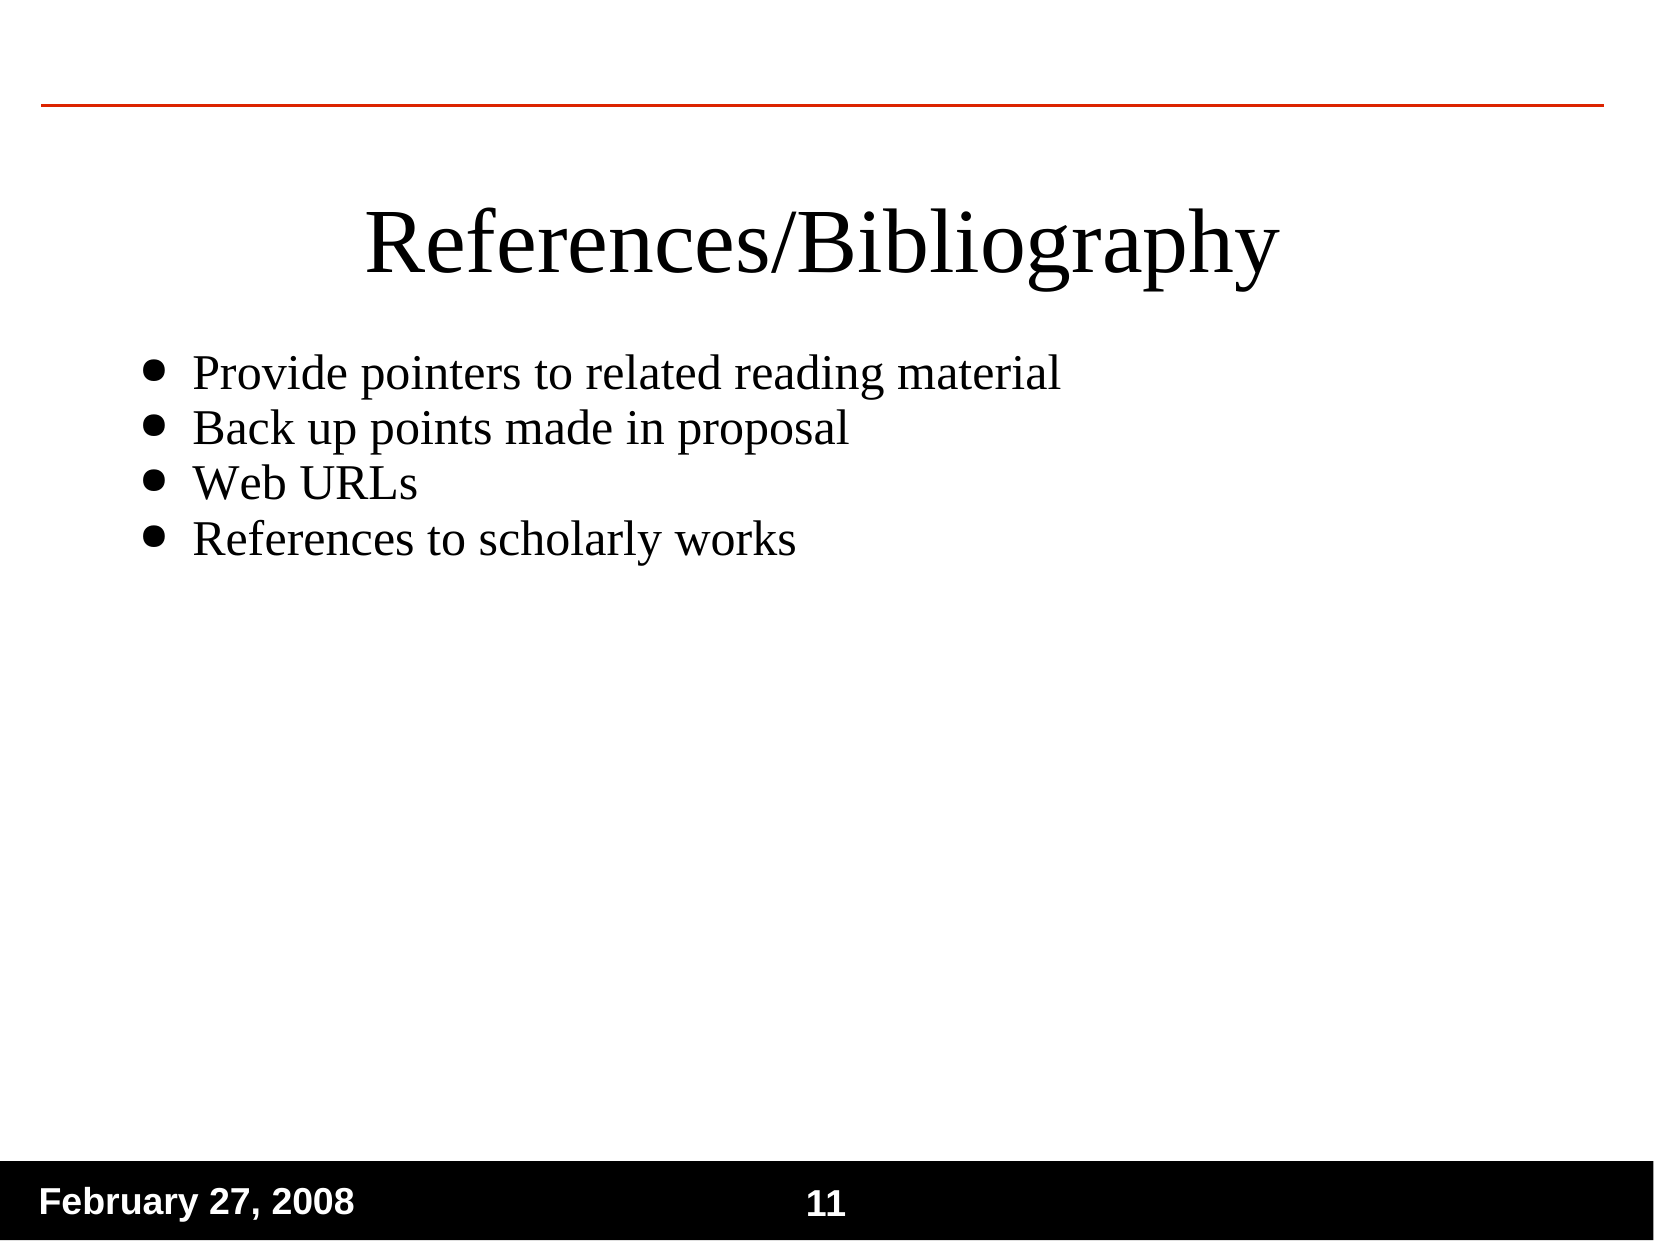

# References/Bibliography
Provide pointers to related reading material
Back up points made in proposal
Web URLs
References to scholarly works